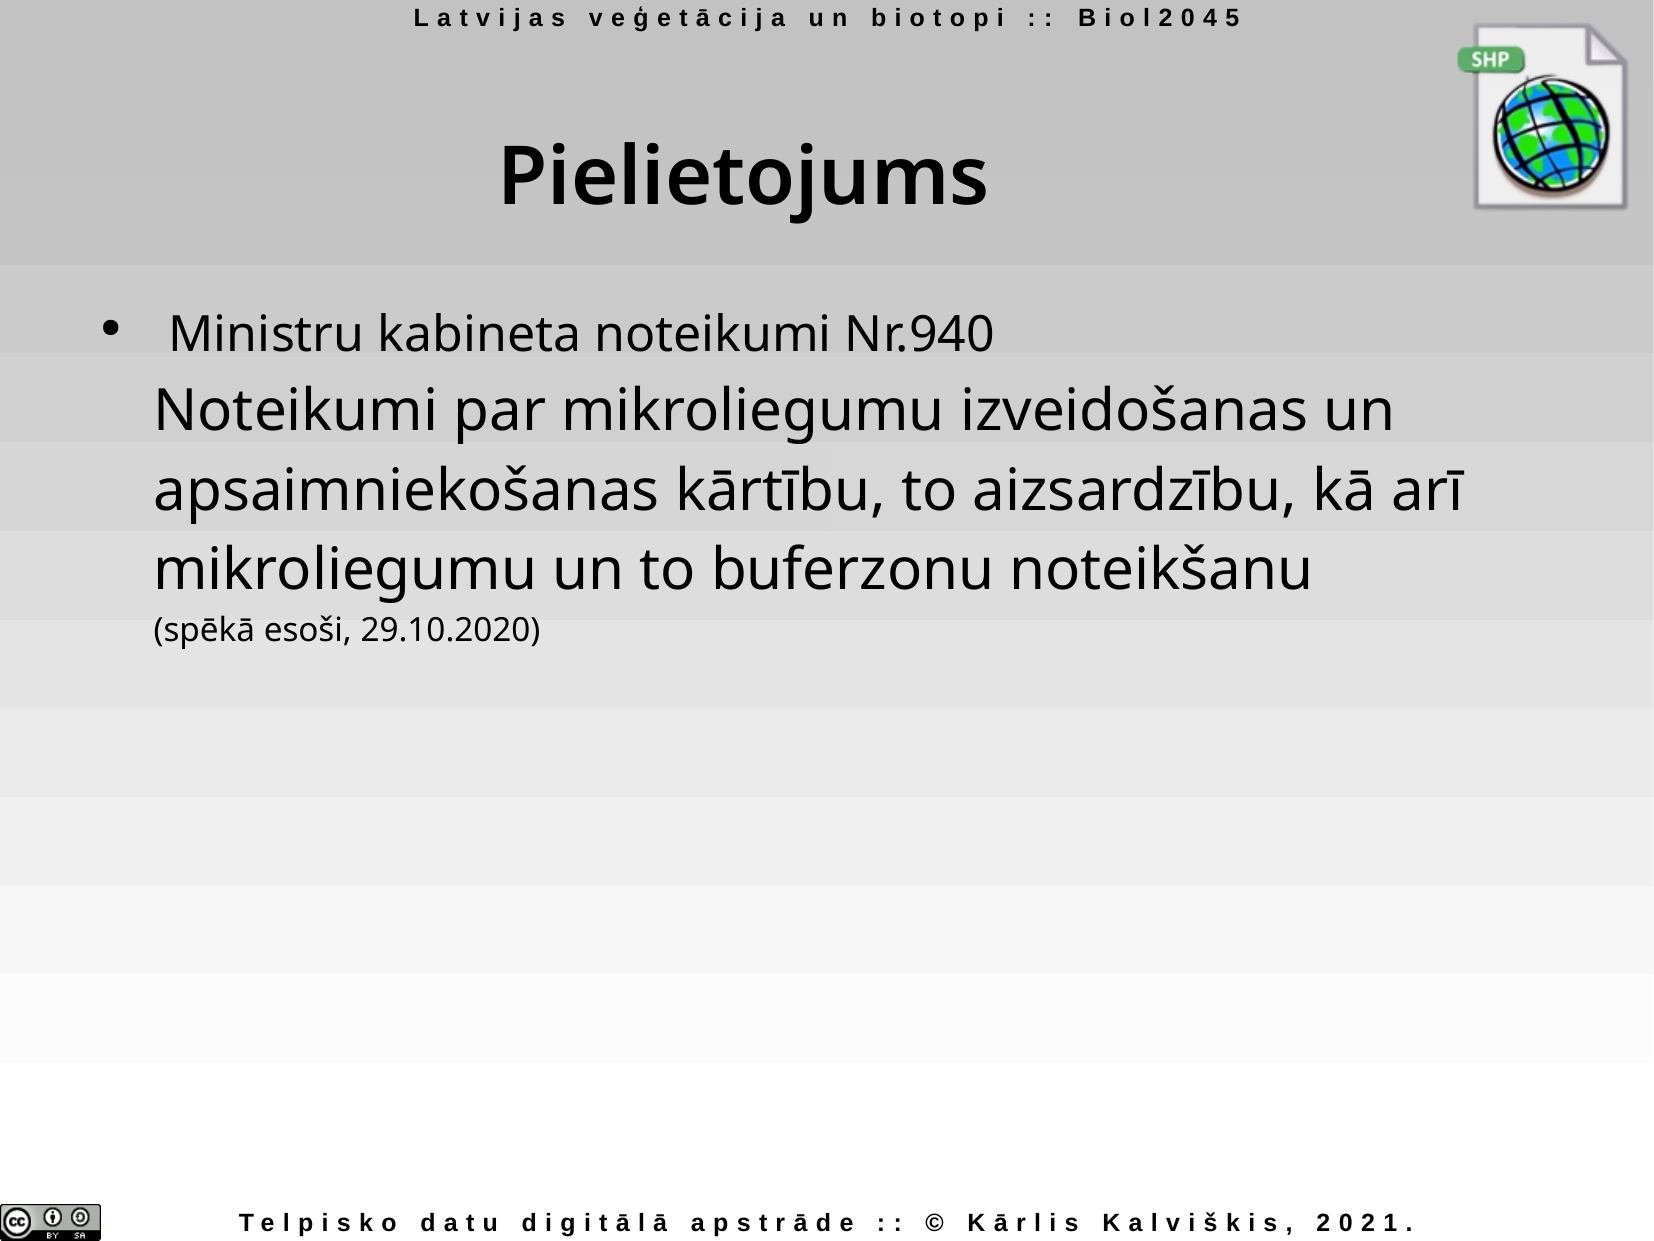

# Pielietojums
 Ministru kabineta noteikumi Nr.940
Noteikumi par mikroliegumu izveidošanas un apsaimniekošanas kārtību, to aizsardzību, kā arī mikroliegumu un to buferzonu noteikšanu
(spēkā esoši, 29.10.2020)